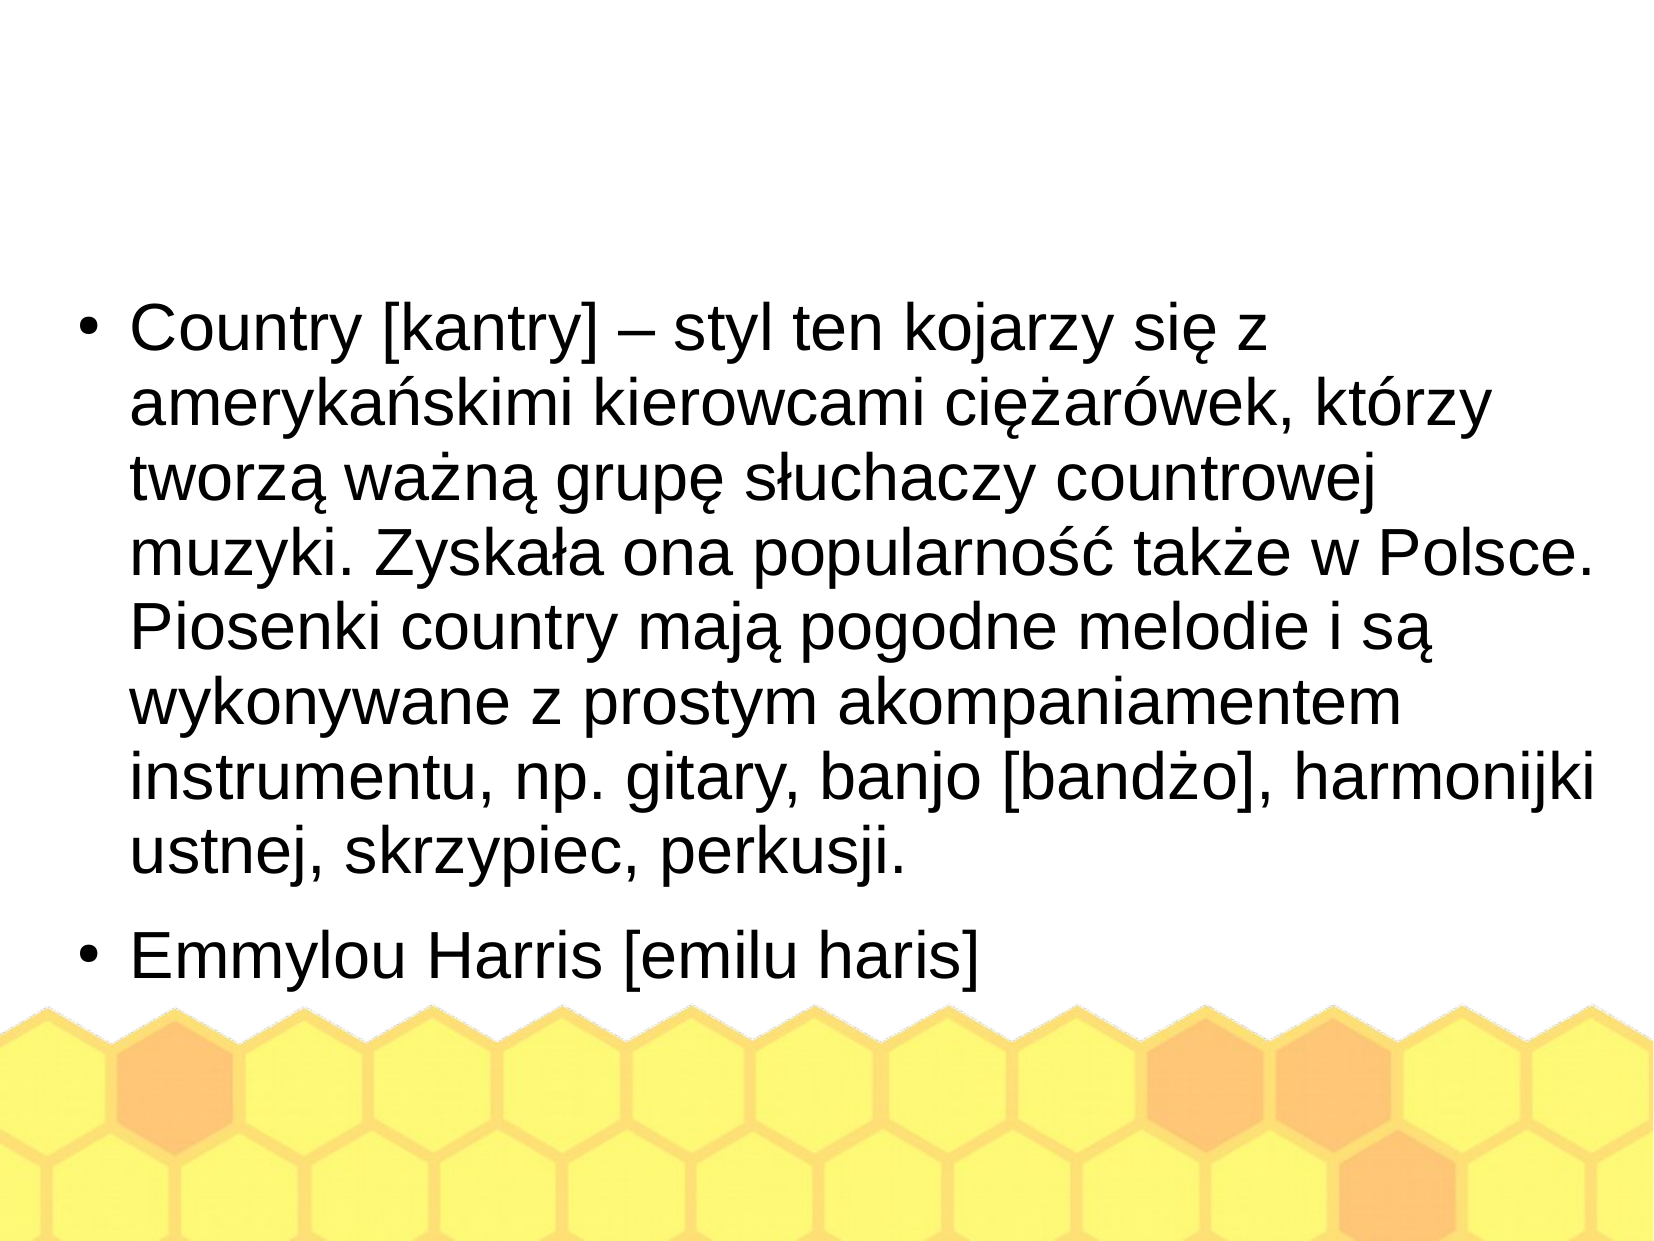

#
Country [kantry] – styl ten kojarzy się z amerykańskimi kierowcami ciężarówek, którzy tworzą ważną grupę słuchaczy countrowej muzyki. Zyskała ona popularność także w Polsce. Piosenki country mają pogodne melodie i są wykonywane z prostym akompaniamentem instrumentu, np. gitary, banjo [bandżo], harmonijki ustnej, skrzypiec, perkusji.
Emmylou Harris [emilu haris]